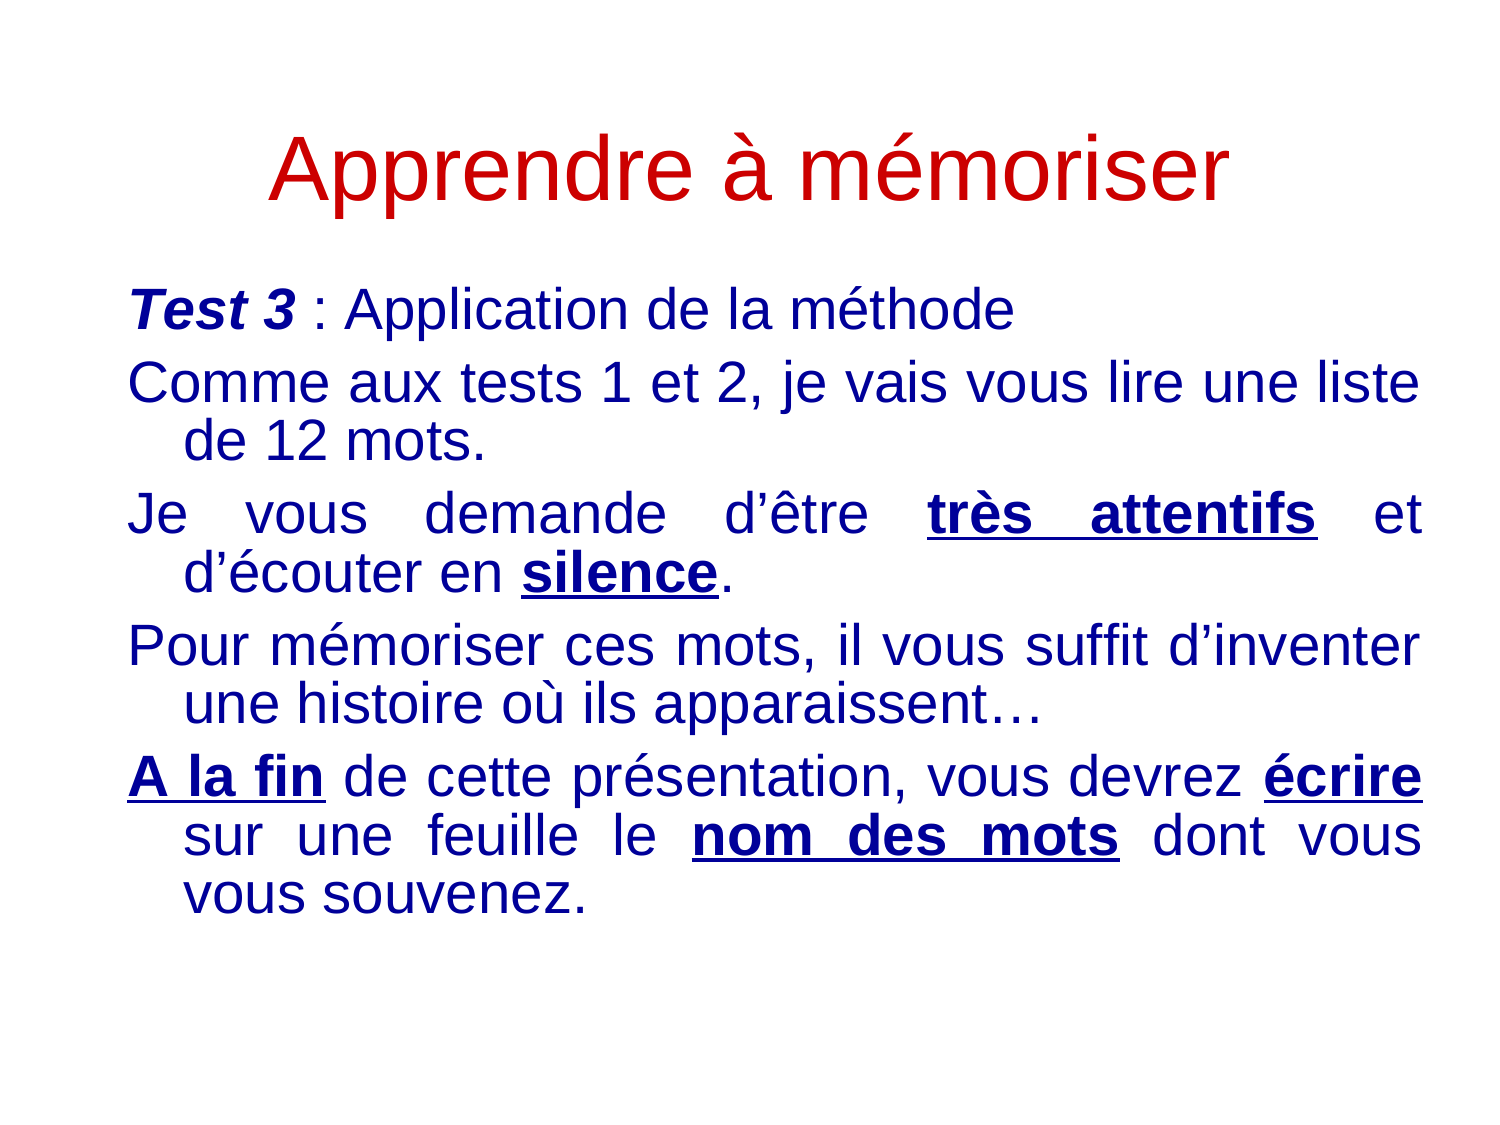

# Apprendre à mémoriser
Test 3 : Application de la méthode
Comme aux tests 1 et 2, je vais vous lire une liste de 12 mots.
Je vous demande d’être très attentifs et d’écouter en silence.
Pour mémoriser ces mots, il vous suffit d’inventer une histoire où ils apparaissent…
A la fin de cette présentation, vous devrez écrire sur une feuille le nom des mots dont vous vous souvenez.